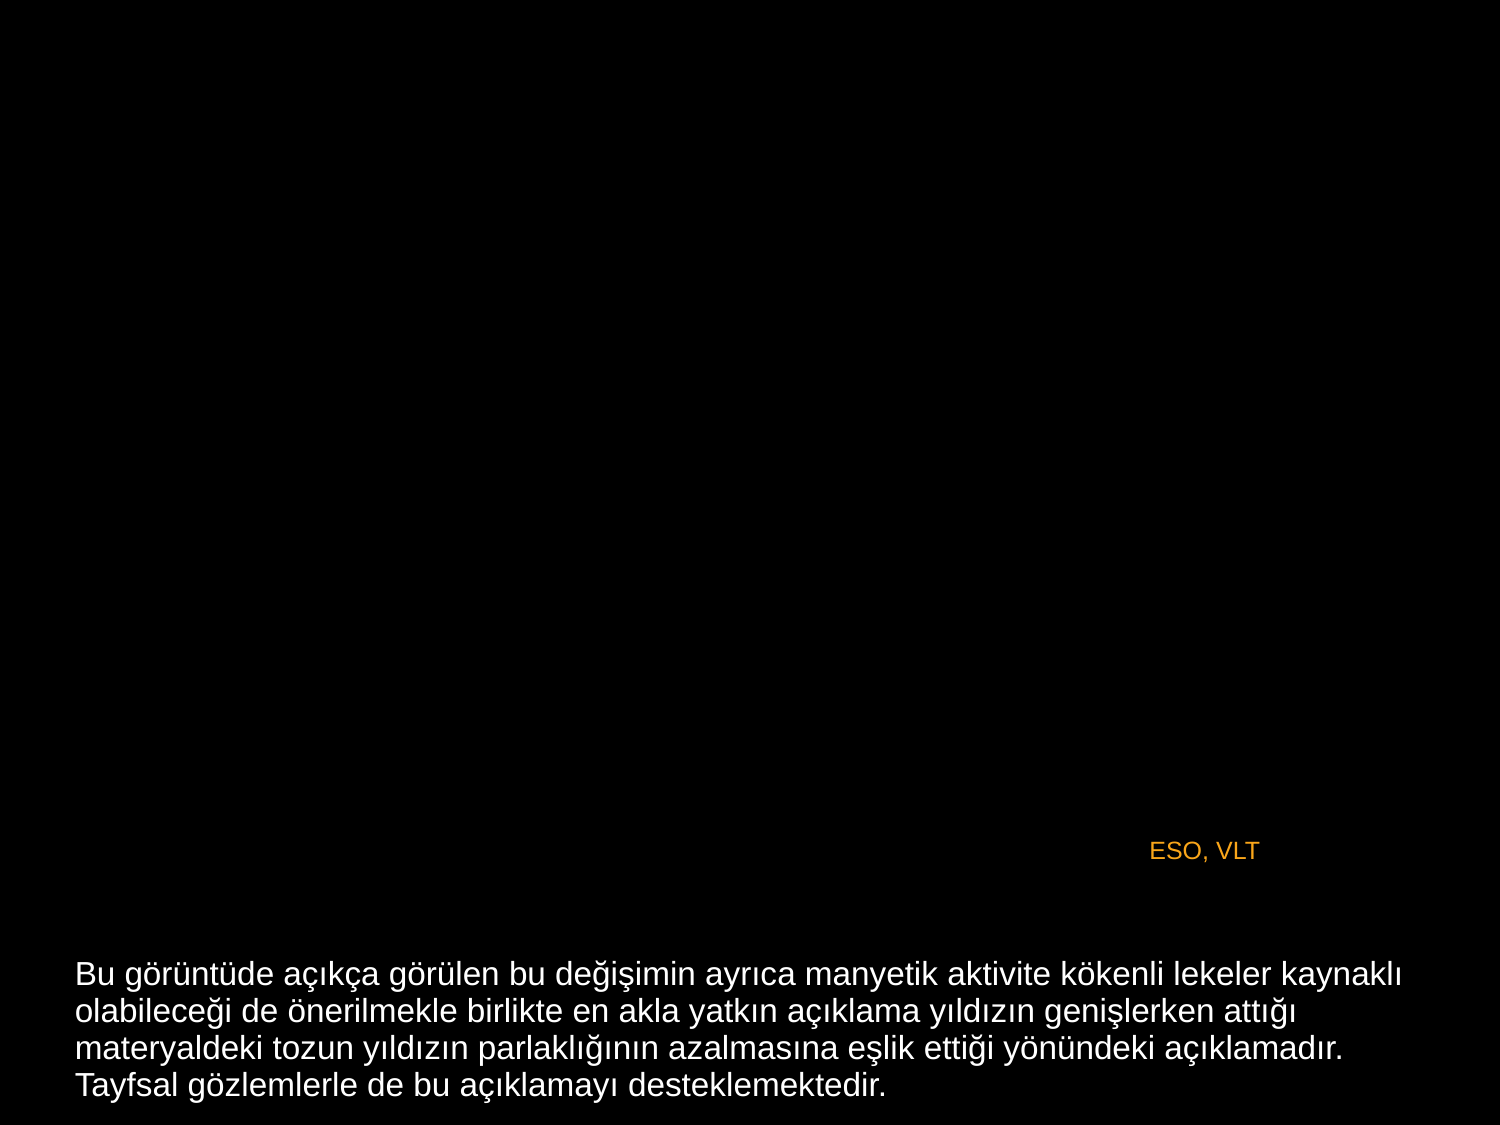

ESO, VLT
Bu görüntüde açıkça görülen bu değişimin ayrıca manyetik aktivite kökenli lekeler kaynaklı olabileceği de önerilmekle birlikte en akla yatkın açıklama yıldızın genişlerken attığı materyaldeki tozun yıldızın parlaklığının azalmasına eşlik ettiği yönündeki açıklamadır. Tayfsal gözlemlerle de bu açıklamayı desteklemektedir.